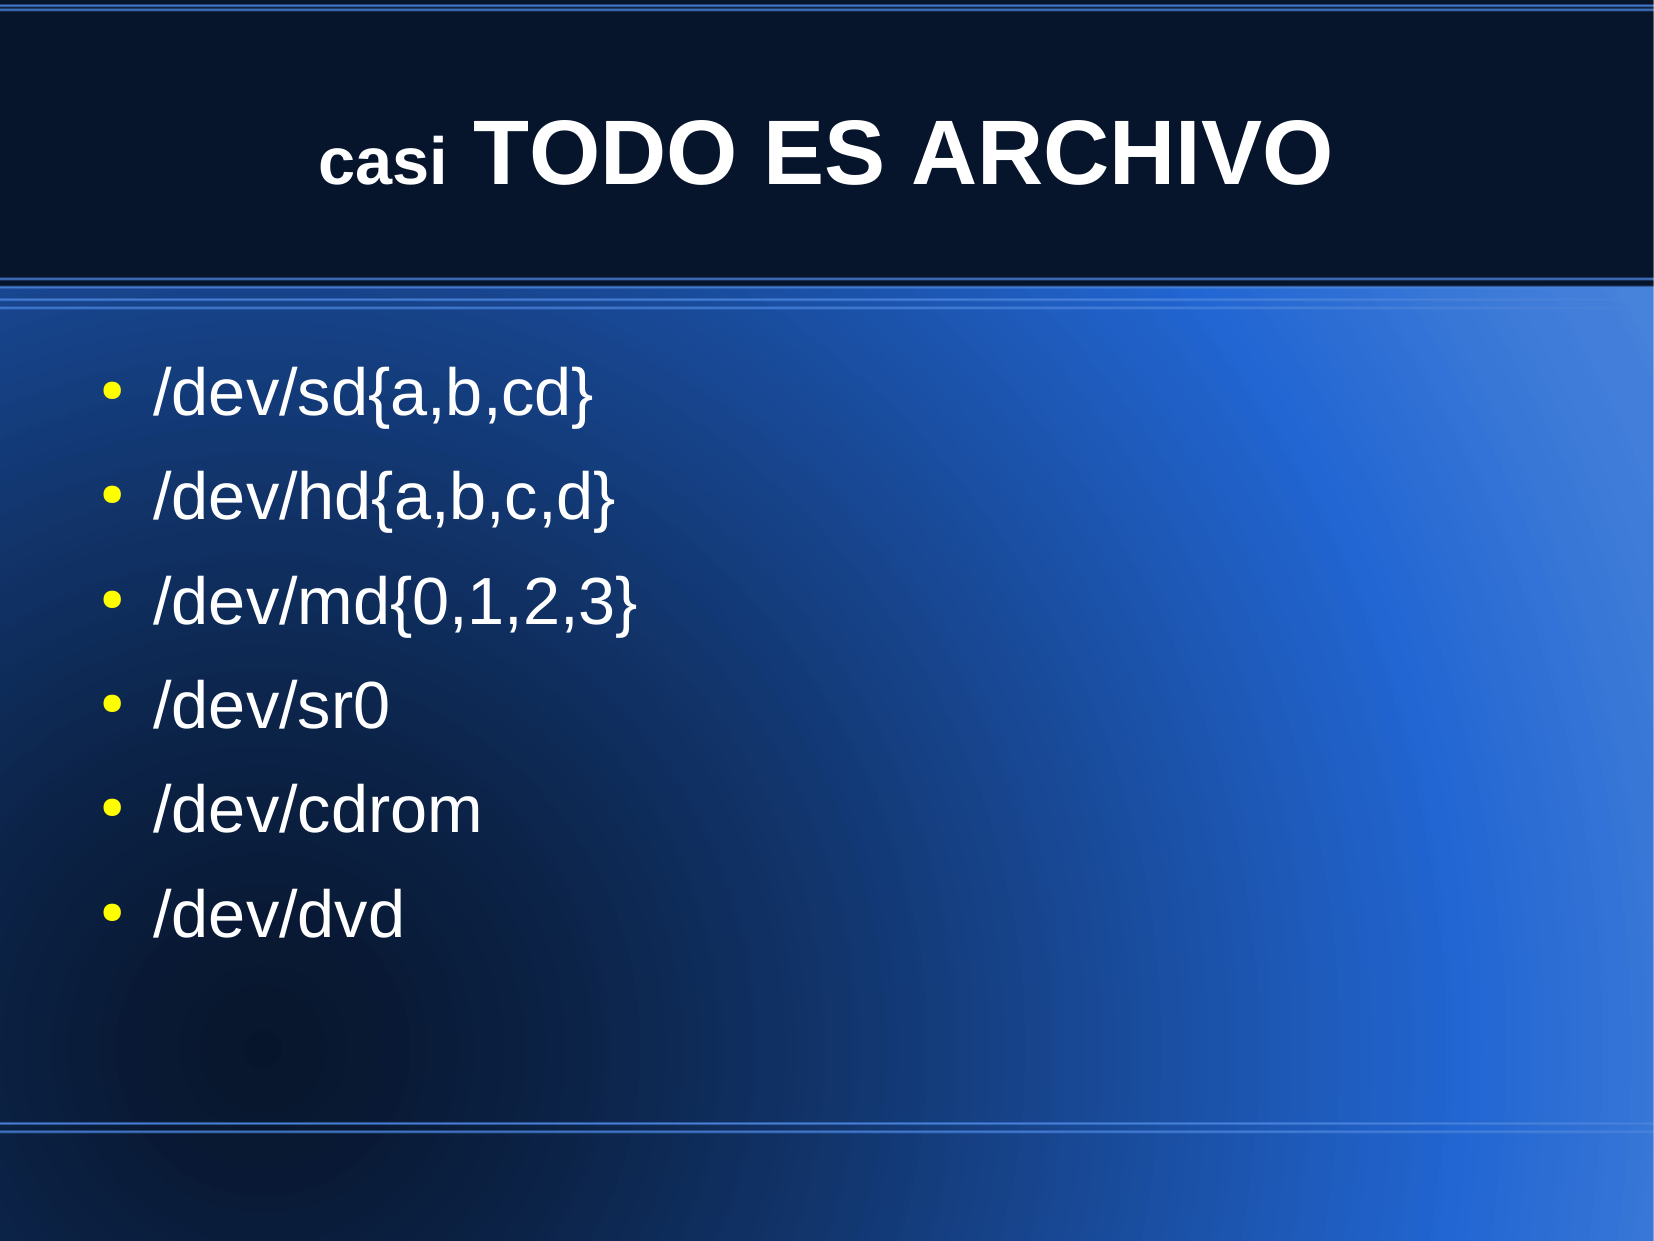

# casi TODO ES ARCHIVO
/dev/sd{a,b,cd}
/dev/hd{a,b,c,d}
/dev/md{0,1,2,3}
/dev/sr0
/dev/cdrom
/dev/dvd